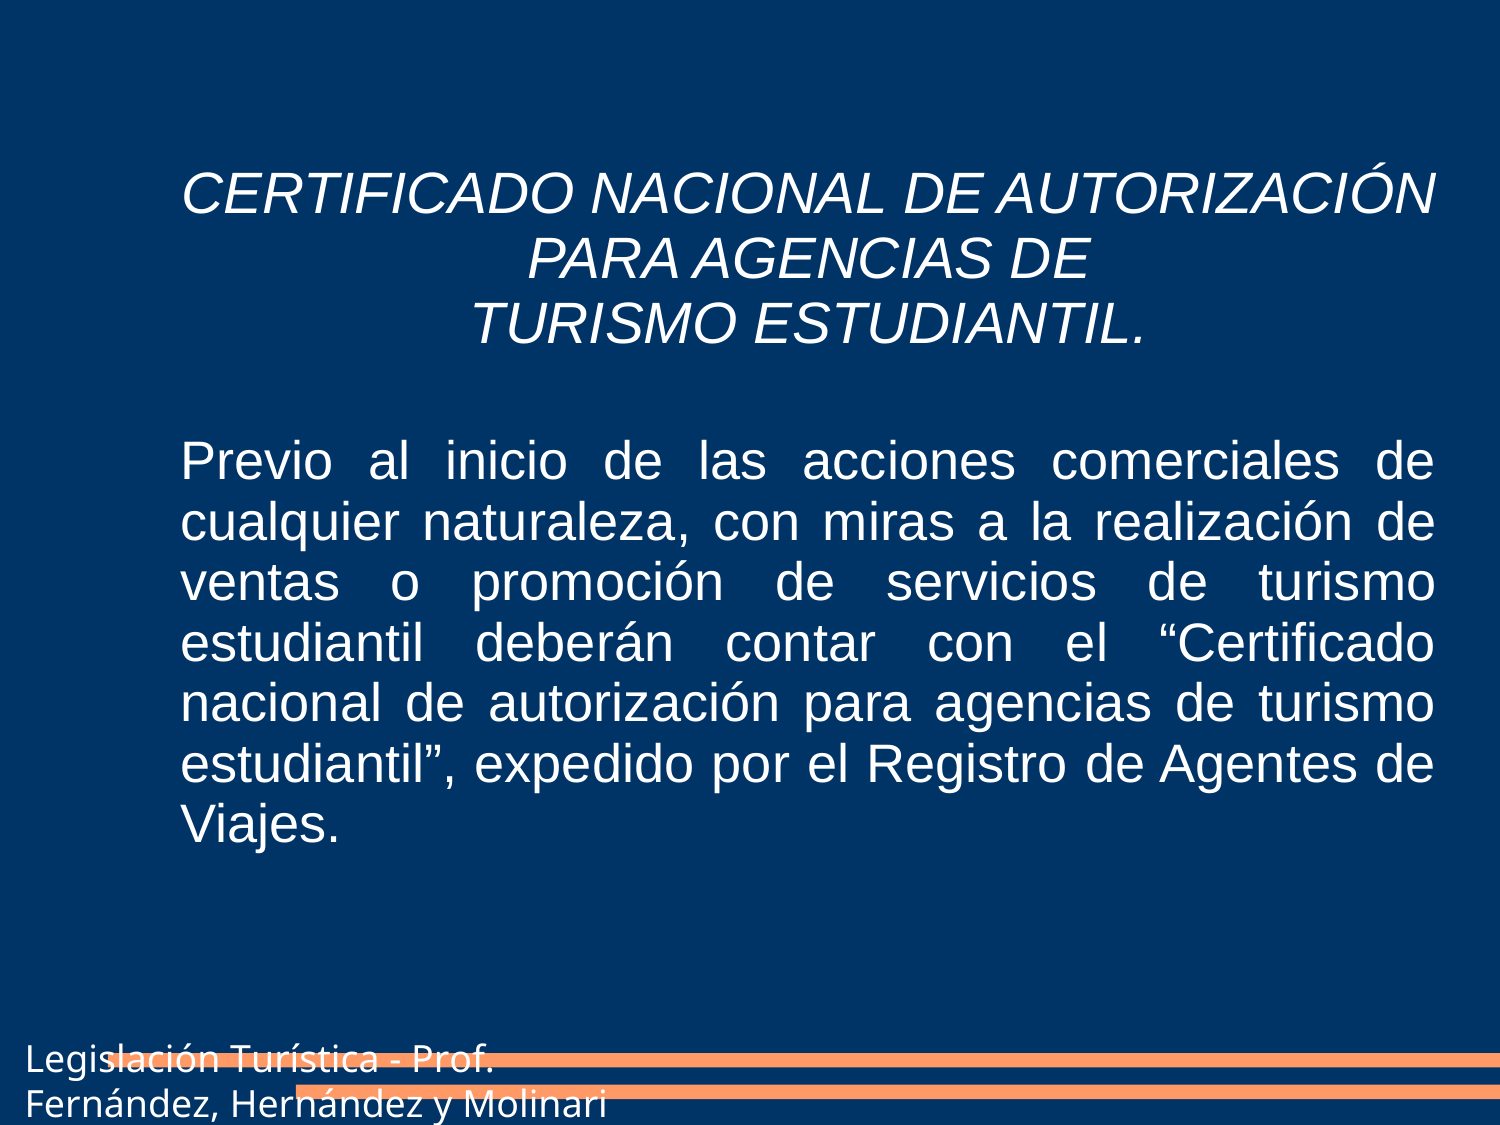

#
CERTIFICADO NACIONAL DE AUTORIZACIÓN PARA AGENCIAS DE
TURISMO ESTUDIANTIL.
Previo al inicio de las acciones comerciales de cualquier naturaleza, con miras a la realización de ventas o promoción de servicios de turismo estudiantil deberán contar con el “Certificado nacional de autorización para agencias de turismo estudiantil”, expedido por el Registro de Agentes de Viajes.
Legislación Turística - Prof. Fernández, Hernández y Molinari